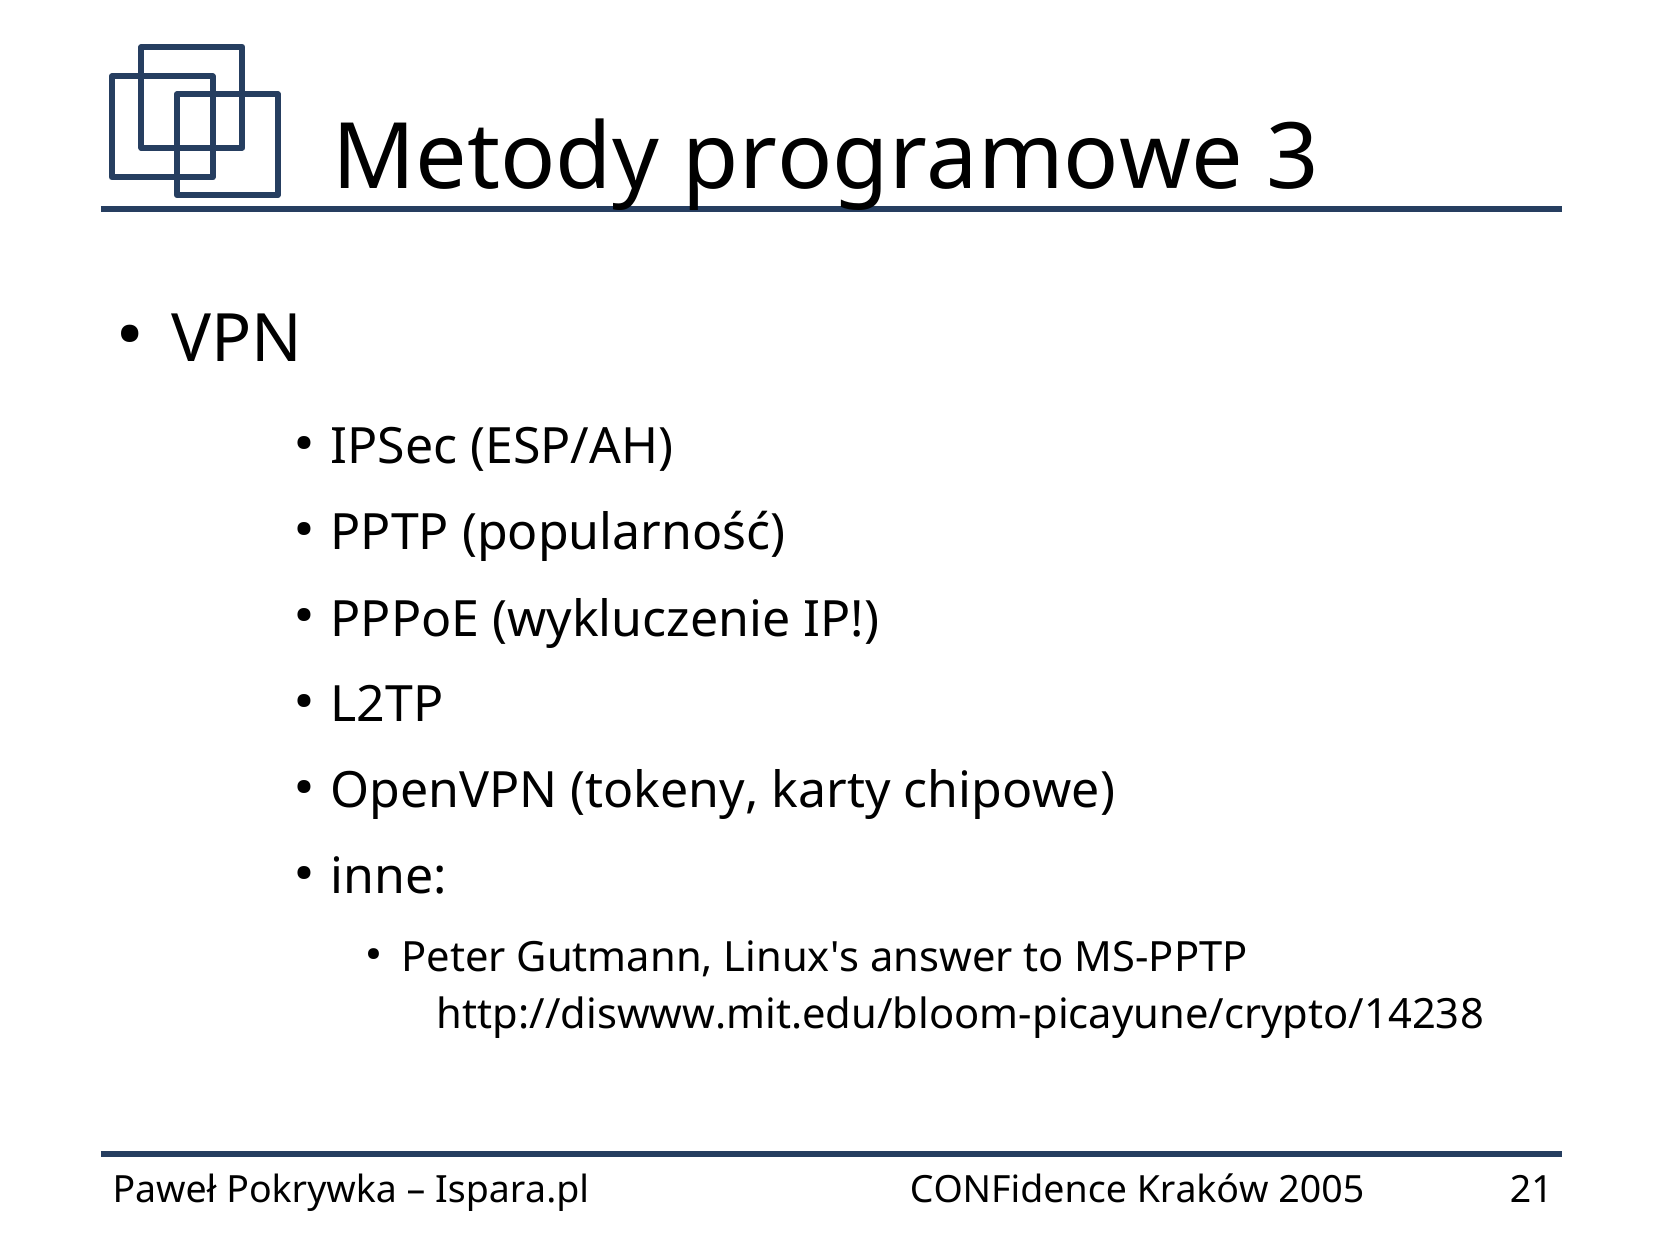

# Metody programowe 3
VPN
IPSec (ESP/AH)
PPTP (popularność)
PPPoE (wykluczenie IP!)
L2TP
OpenVPN (tokeny, karty chipowe)
inne:
Peter Gutmann, Linux's answer to MS-PPTP http://diswww.mit.edu/bloom-picayune/crypto/14238